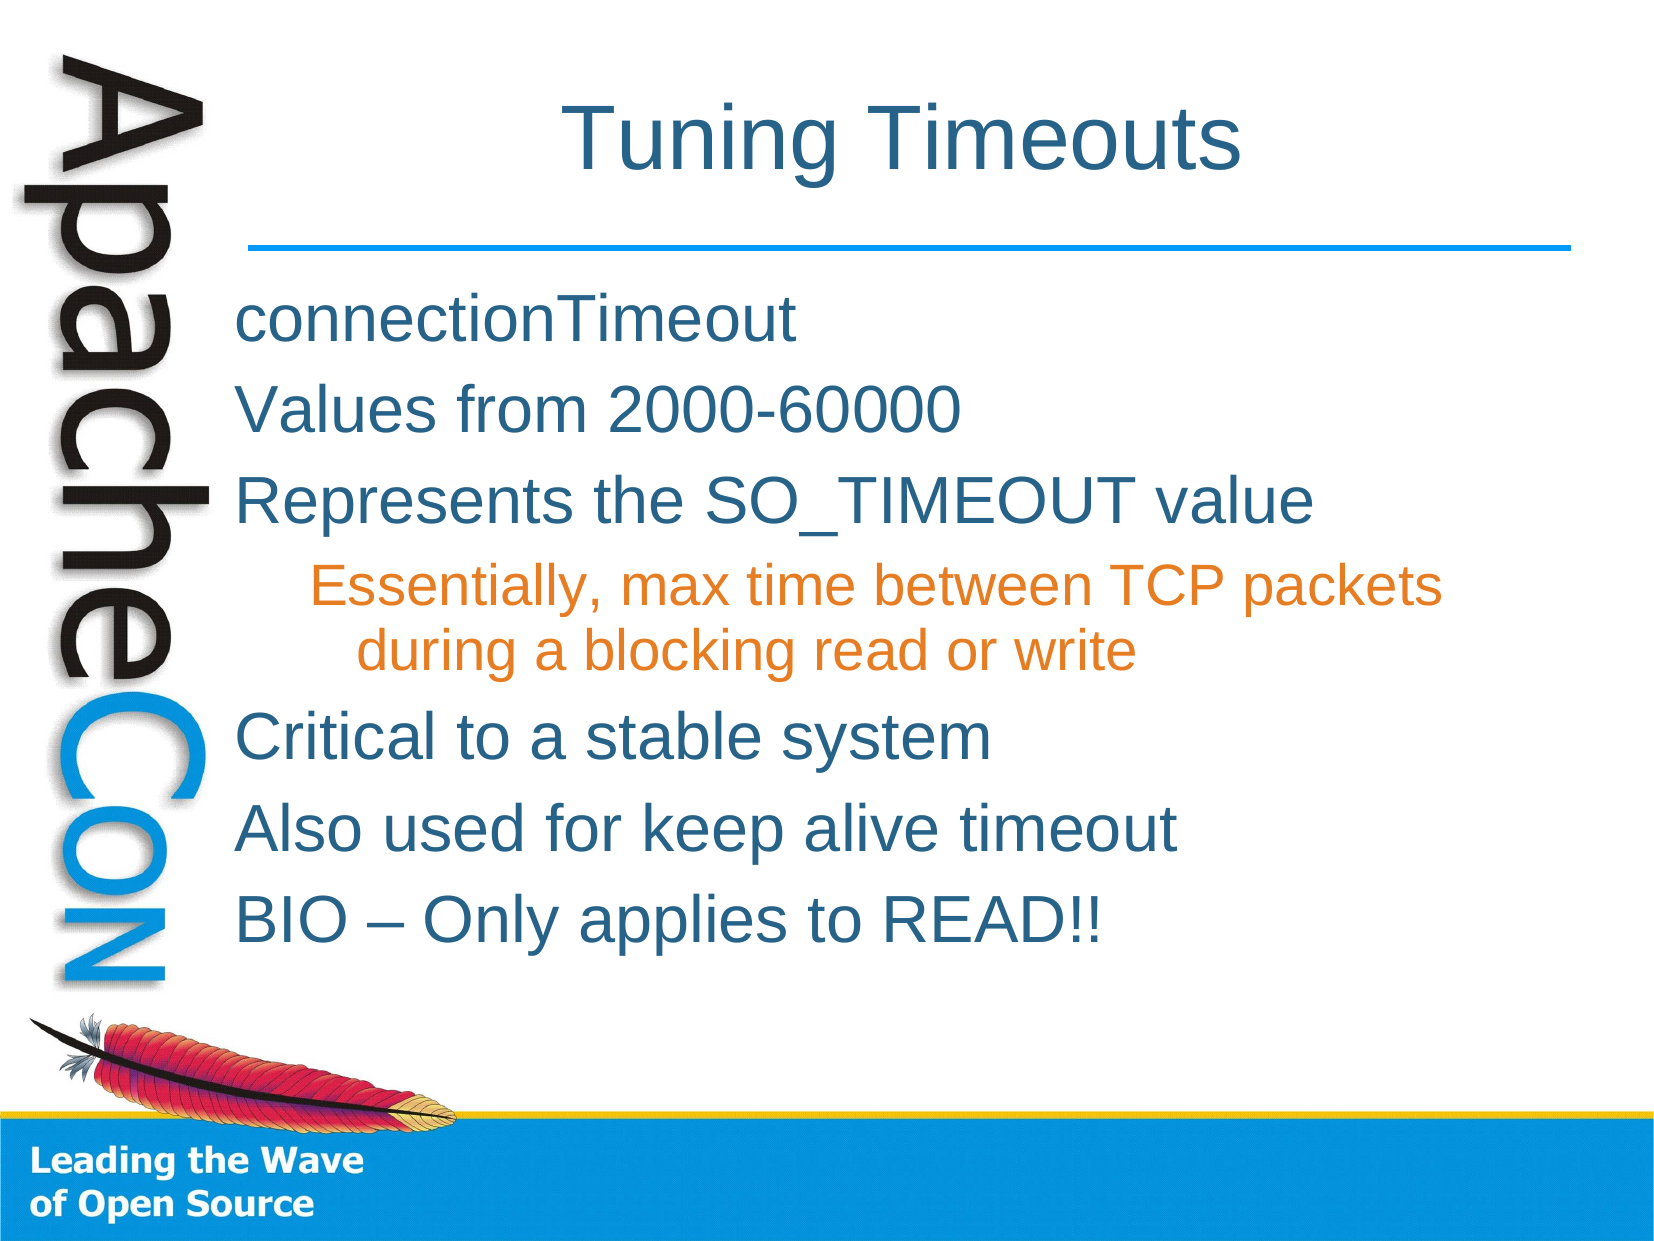

# Tuning Timeouts
connectionTimeout
Values from 2000-60000
Represents the SO_TIMEOUT value
Essentially, max time between TCP packets during a blocking read or write
Critical to a stable system
Also used for keep alive timeout
BIO – Only applies to READ!!